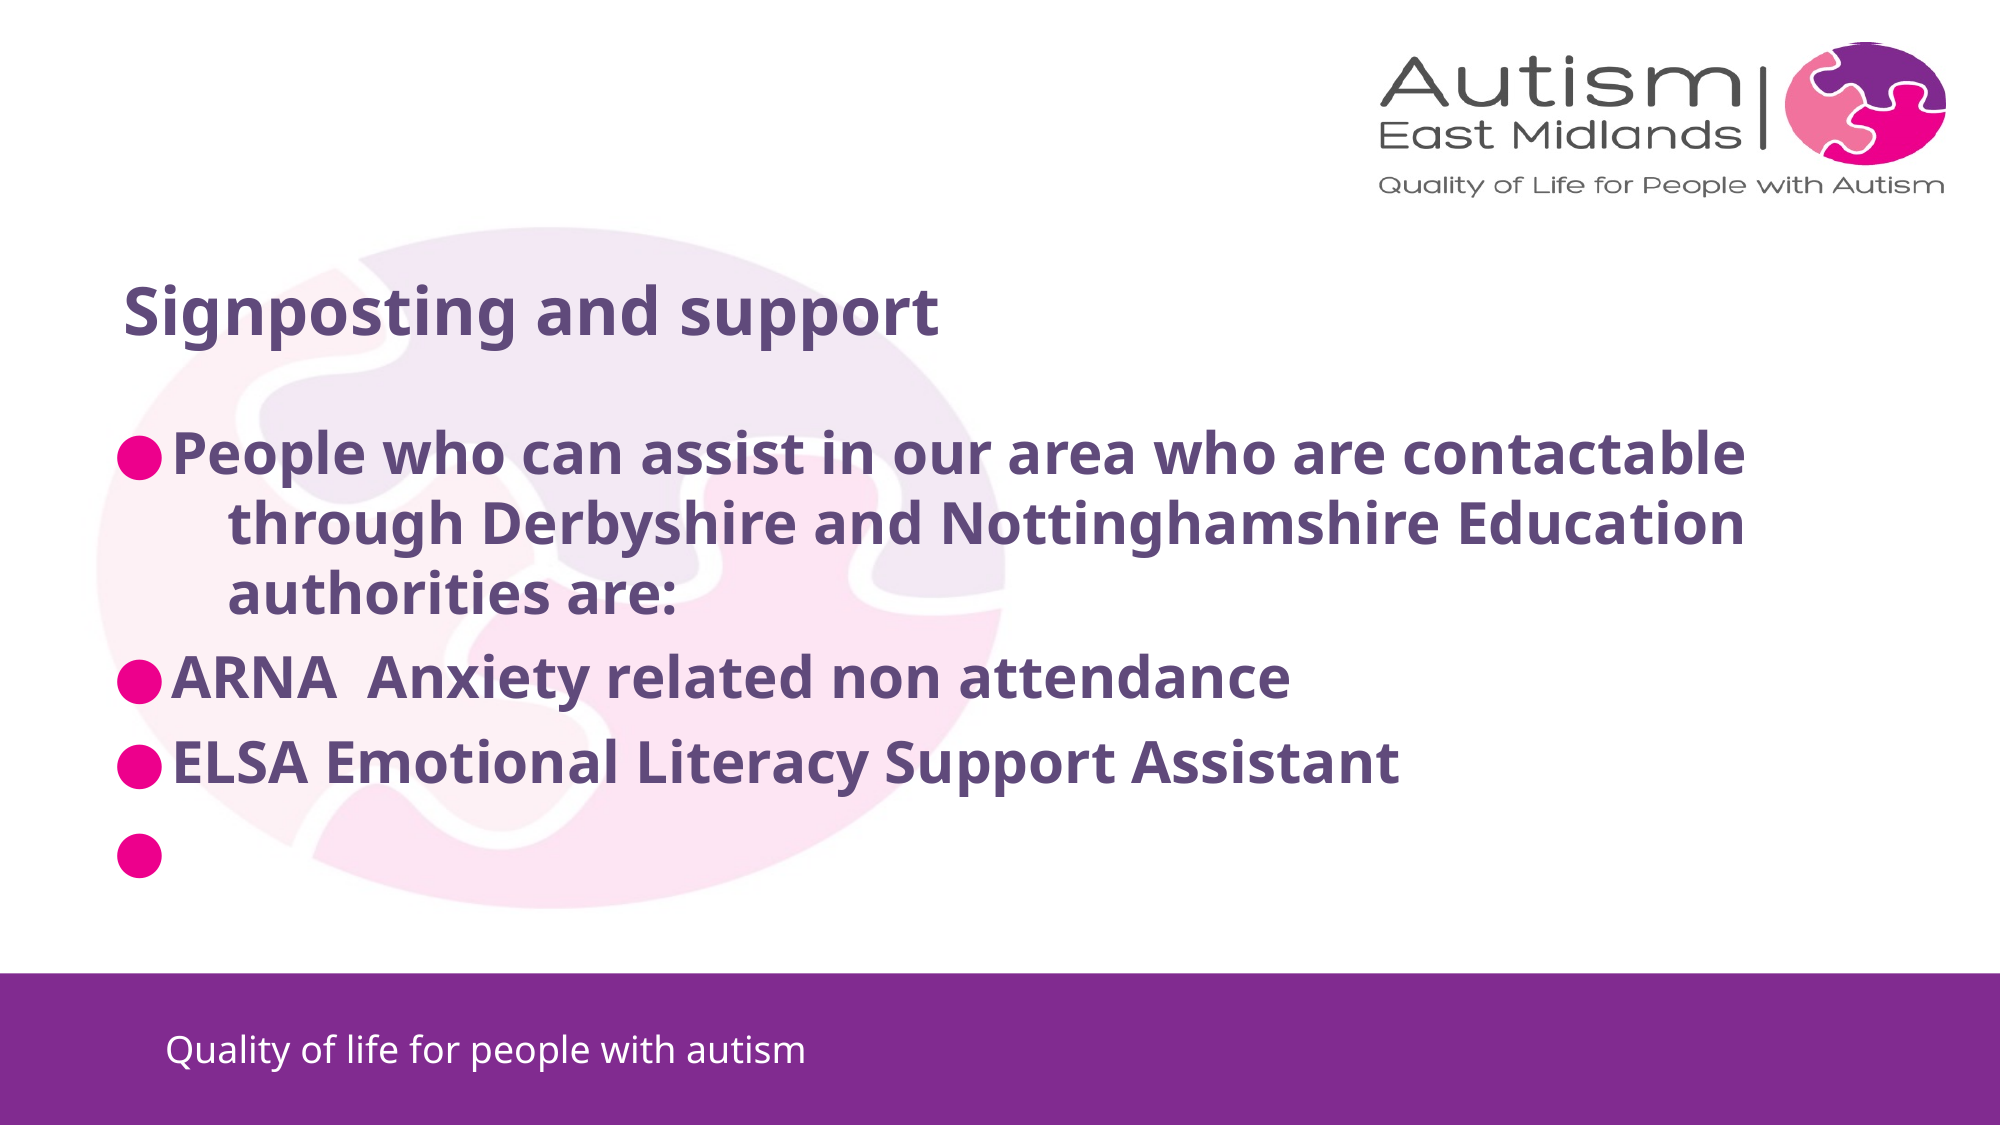

# Signposting and support
People who can assist in our area who are contactable through Derbyshire and Nottinghamshire Education authorities are:
ARNA Anxiety related non attendance
ELSA Emotional Literacy Support Assistant